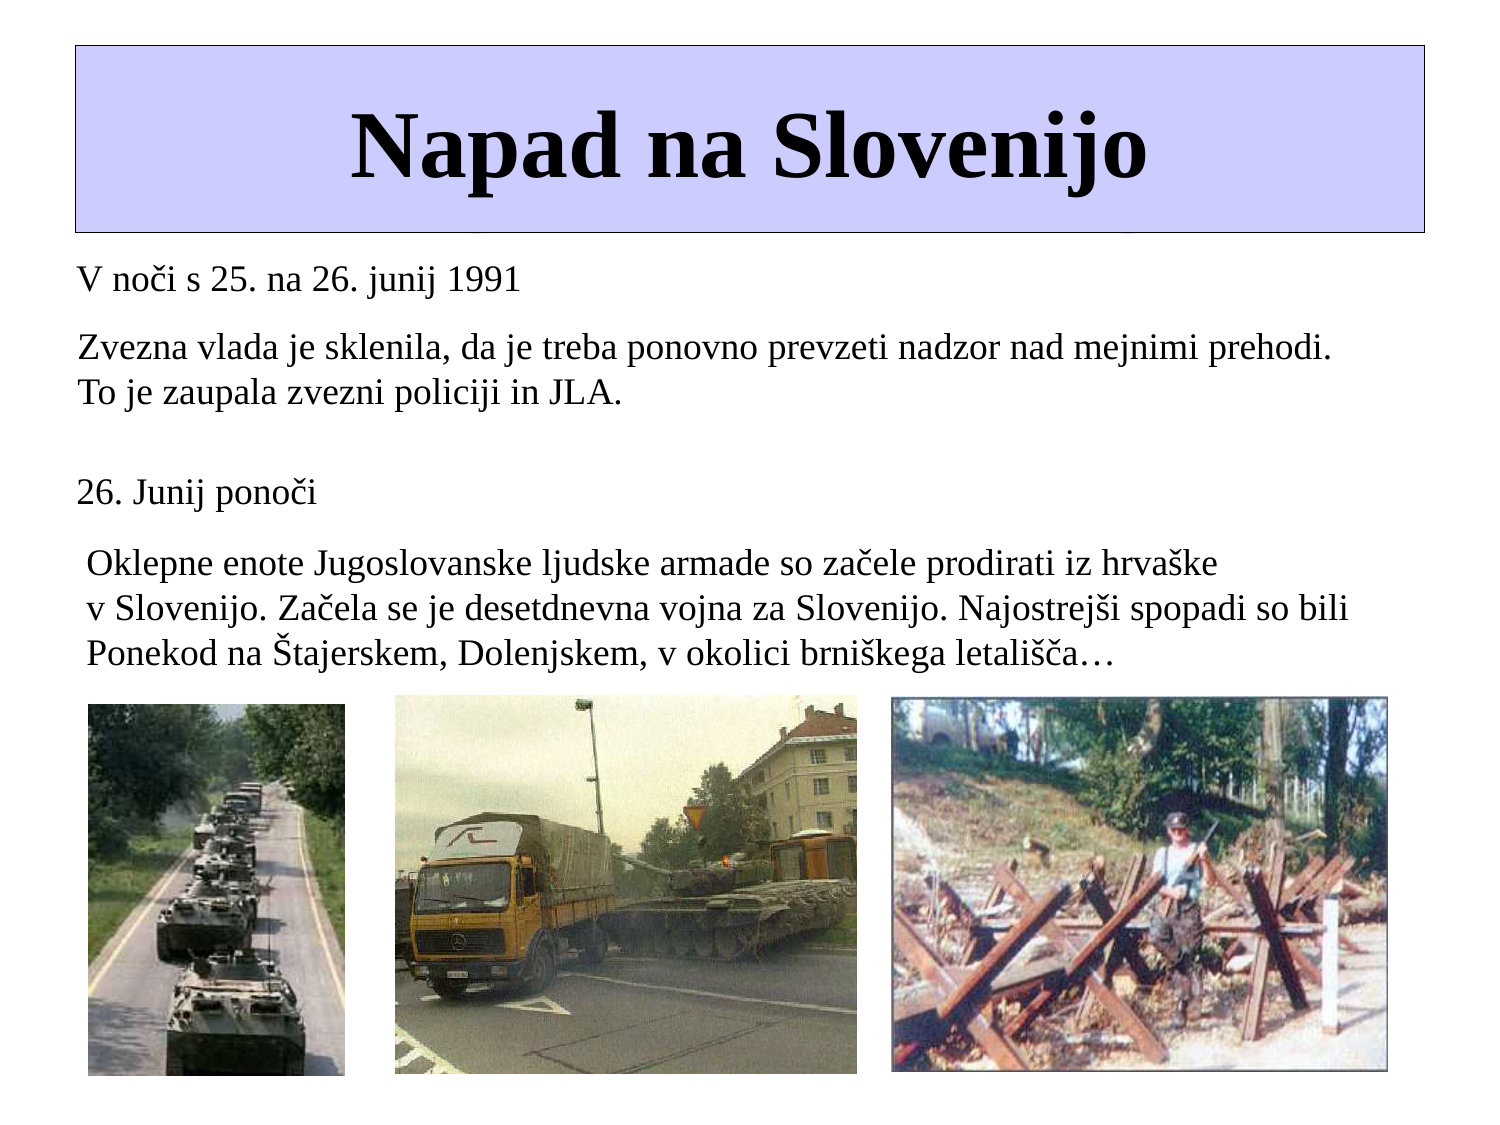

# Napad na Slovenijo
V noči s 25. na 26. junij 1991
Zvezna vlada je sklenila, da je treba ponovno prevzeti nadzor nad mejnimi prehodi.
To je zaupala zvezni policiji in JLA.
26. Junij ponoči
Oklepne enote Jugoslovanske ljudske armade so začele prodirati iz hrvaške
v Slovenijo. Začela se je desetdnevna vojna za Slovenijo. Najostrejši spopadi so bili
Ponekod na Štajerskem, Dolenjskem, v okolici brniškega letališča…